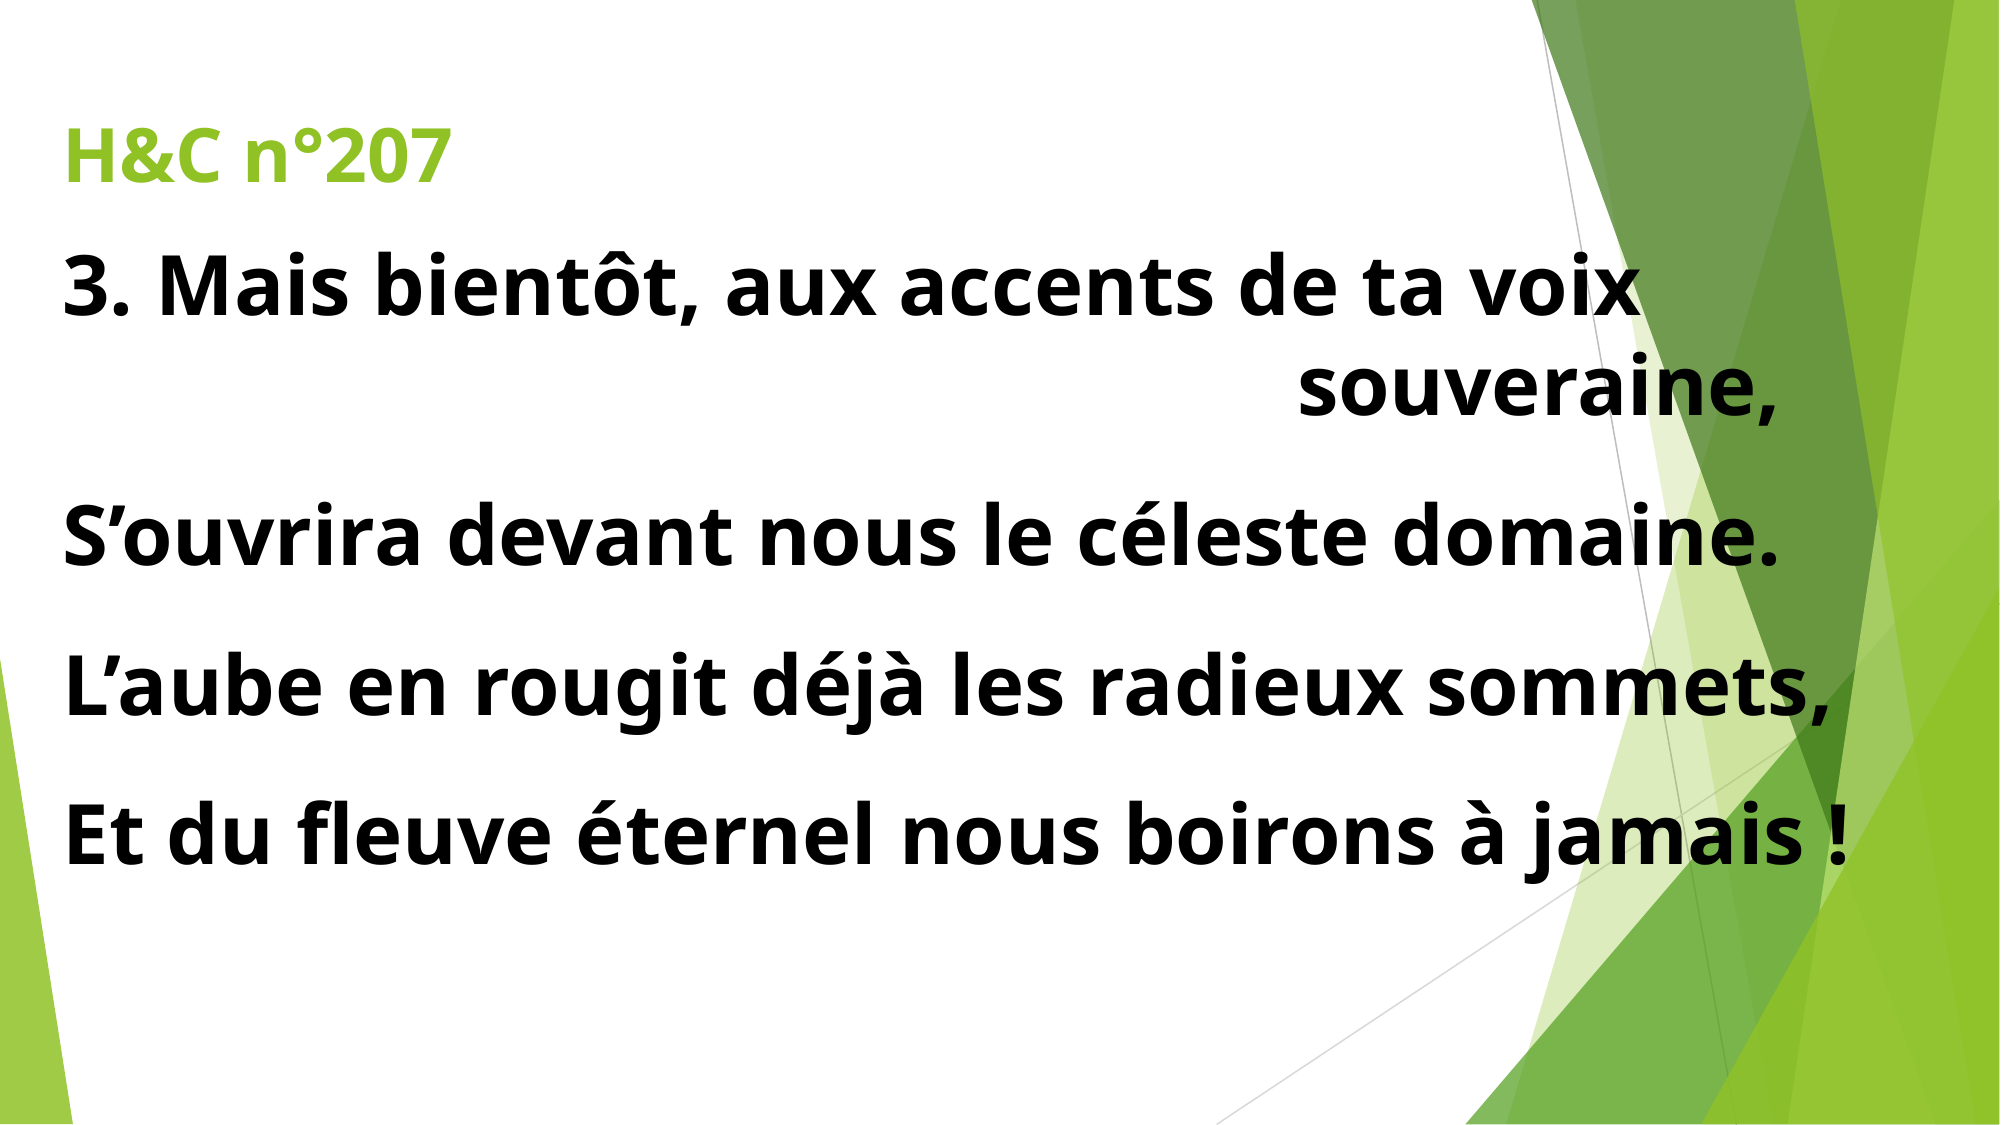

H&C n°207
3. Mais bientôt, aux accents de ta voix
														 			souveraine,
S’ouvrira devant nous le céleste domaine.
L’aube en rougit déjà les radieux sommets,
Et du fleuve éternel nous boirons à jamais !